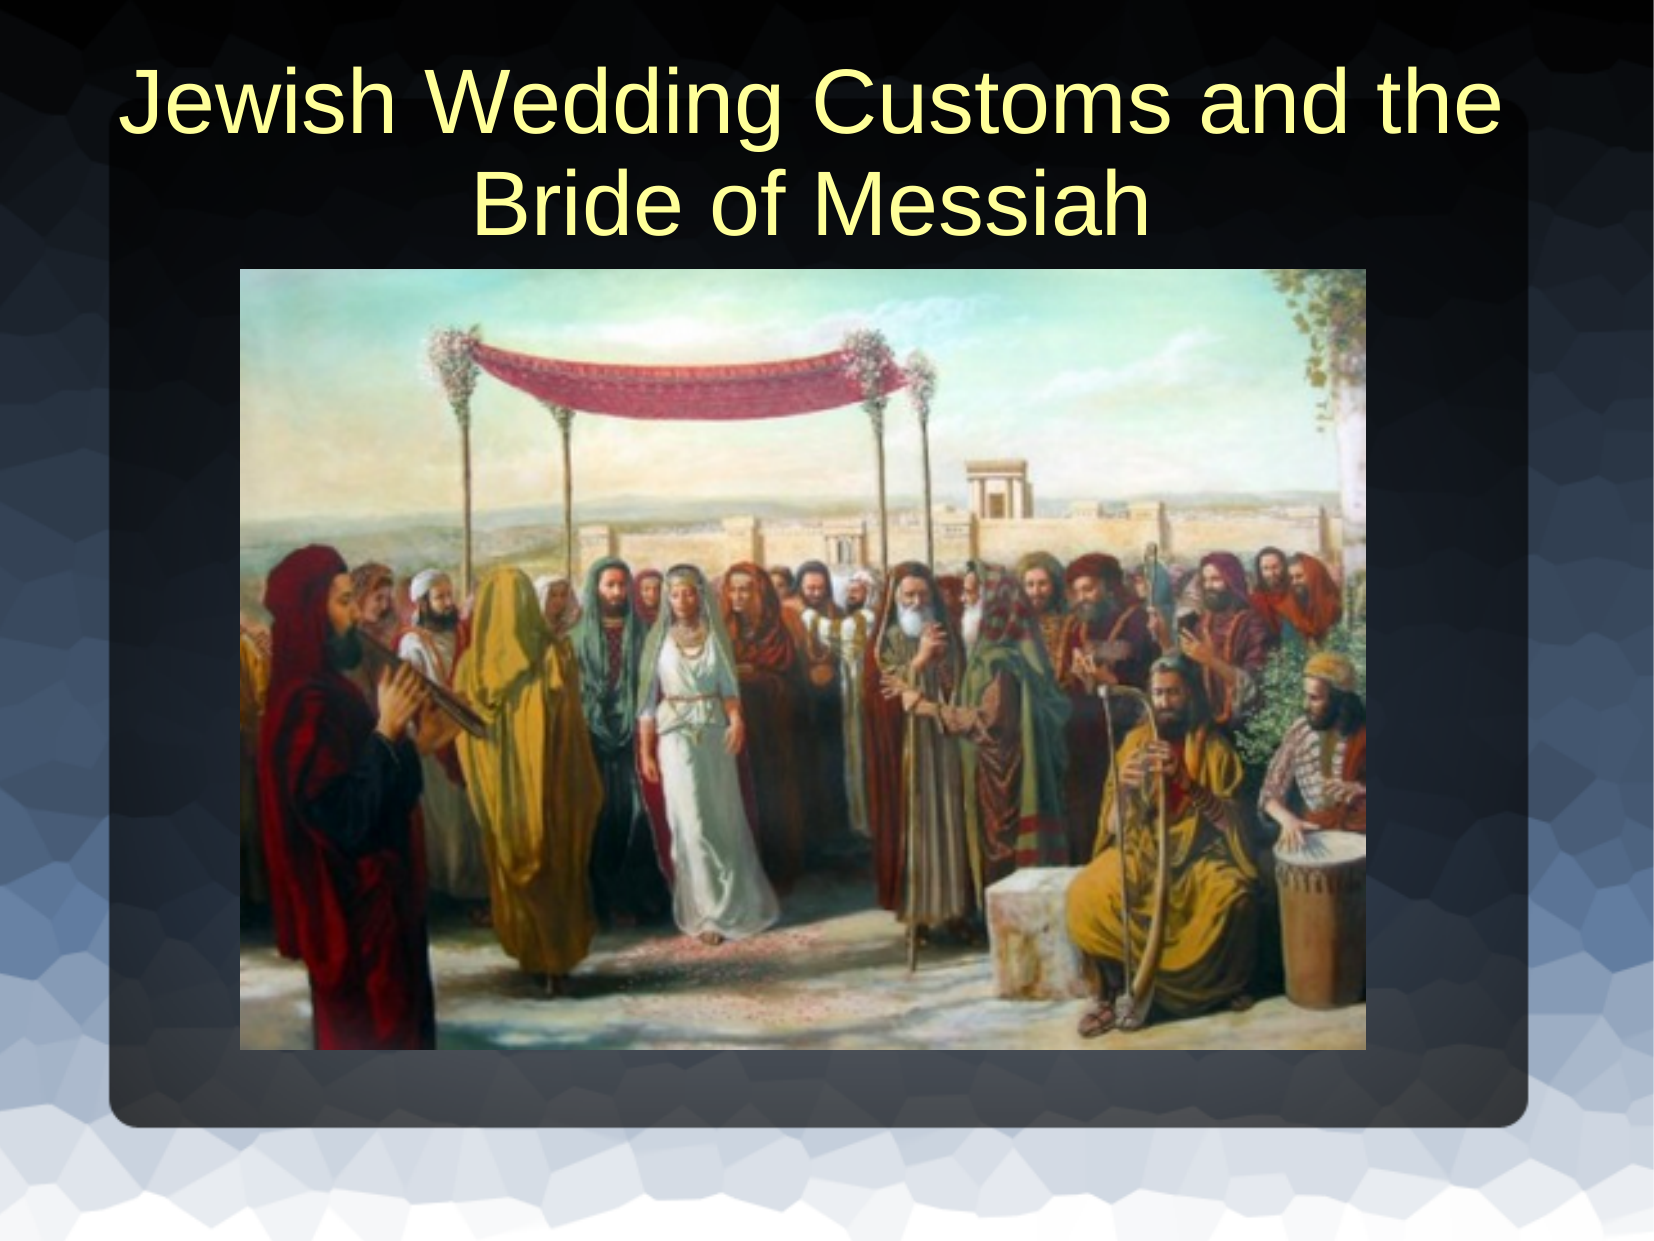

# Jewish Wedding Customs and the Bride of Messiah